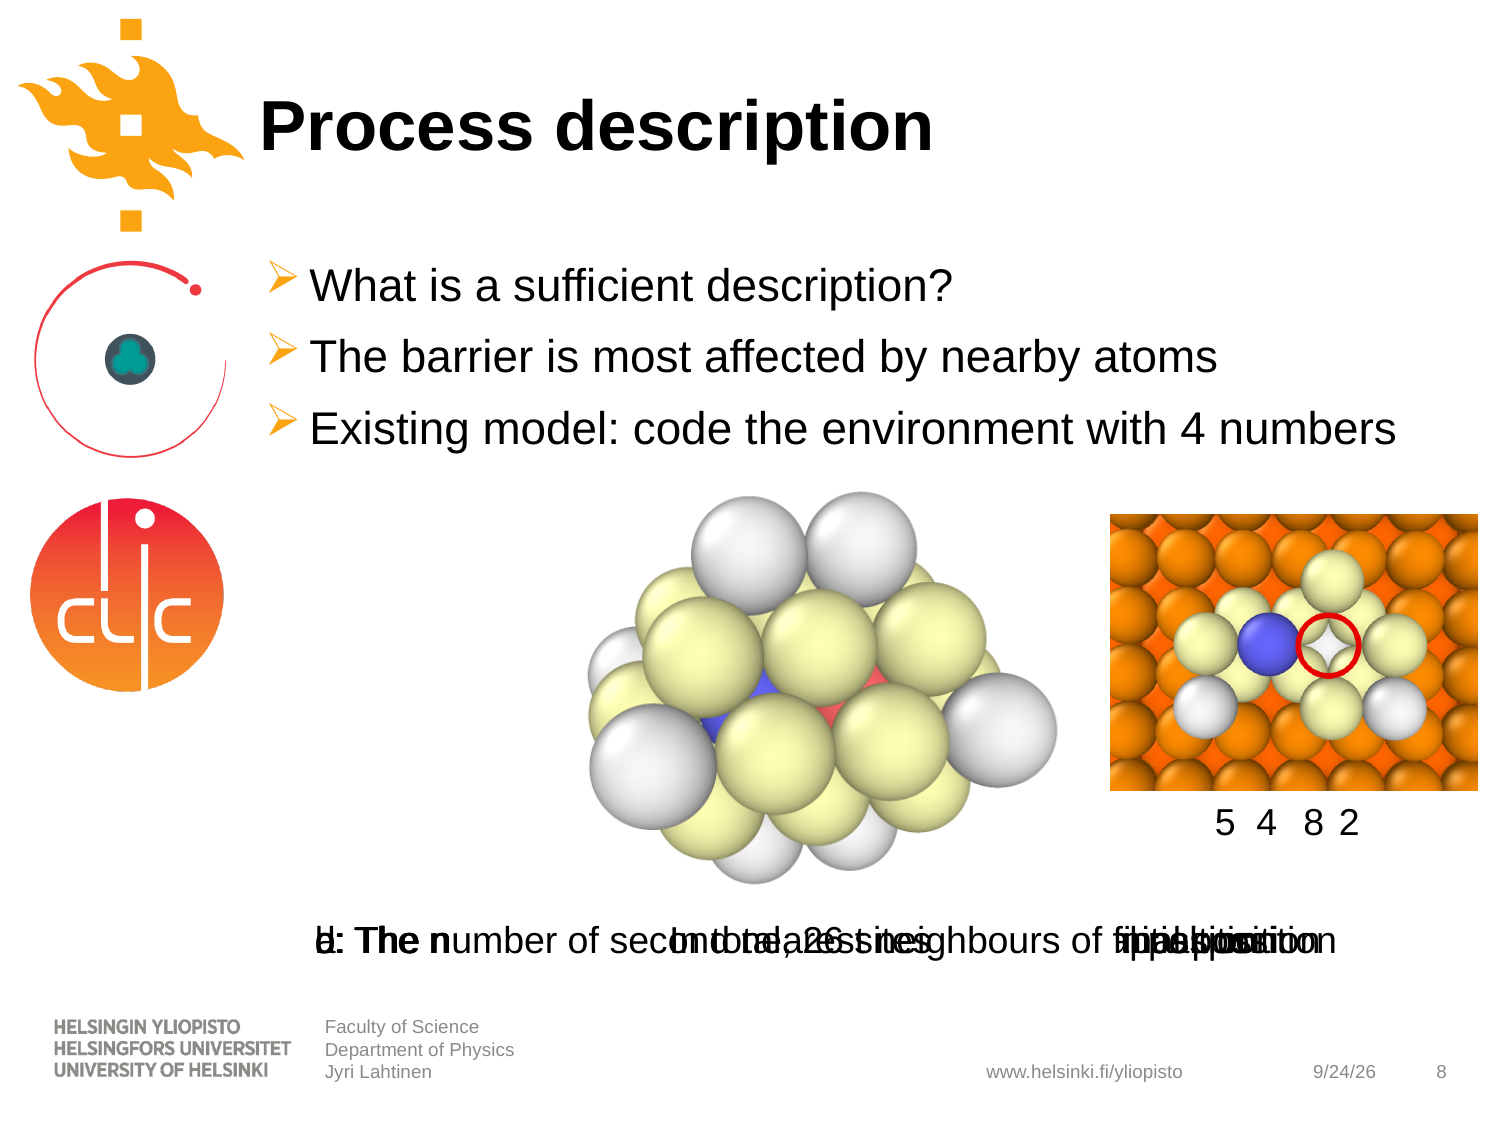

# Process description
What is a sufficient description?
The barrier is most affected by nearby atoms
Existing model: code the environment with 4 numbers
5
4
8
2
Final position
Initial position
a: The number of first nearest neighbours of initial position
b: The number of second nearest neighbours of initial position
c: The number of first nearest neighbours of final position
d: The number of second nearest neighbours of final position
In total, 26 sites
Faculty of Science
Department of Physics
Jyri Lahtinen